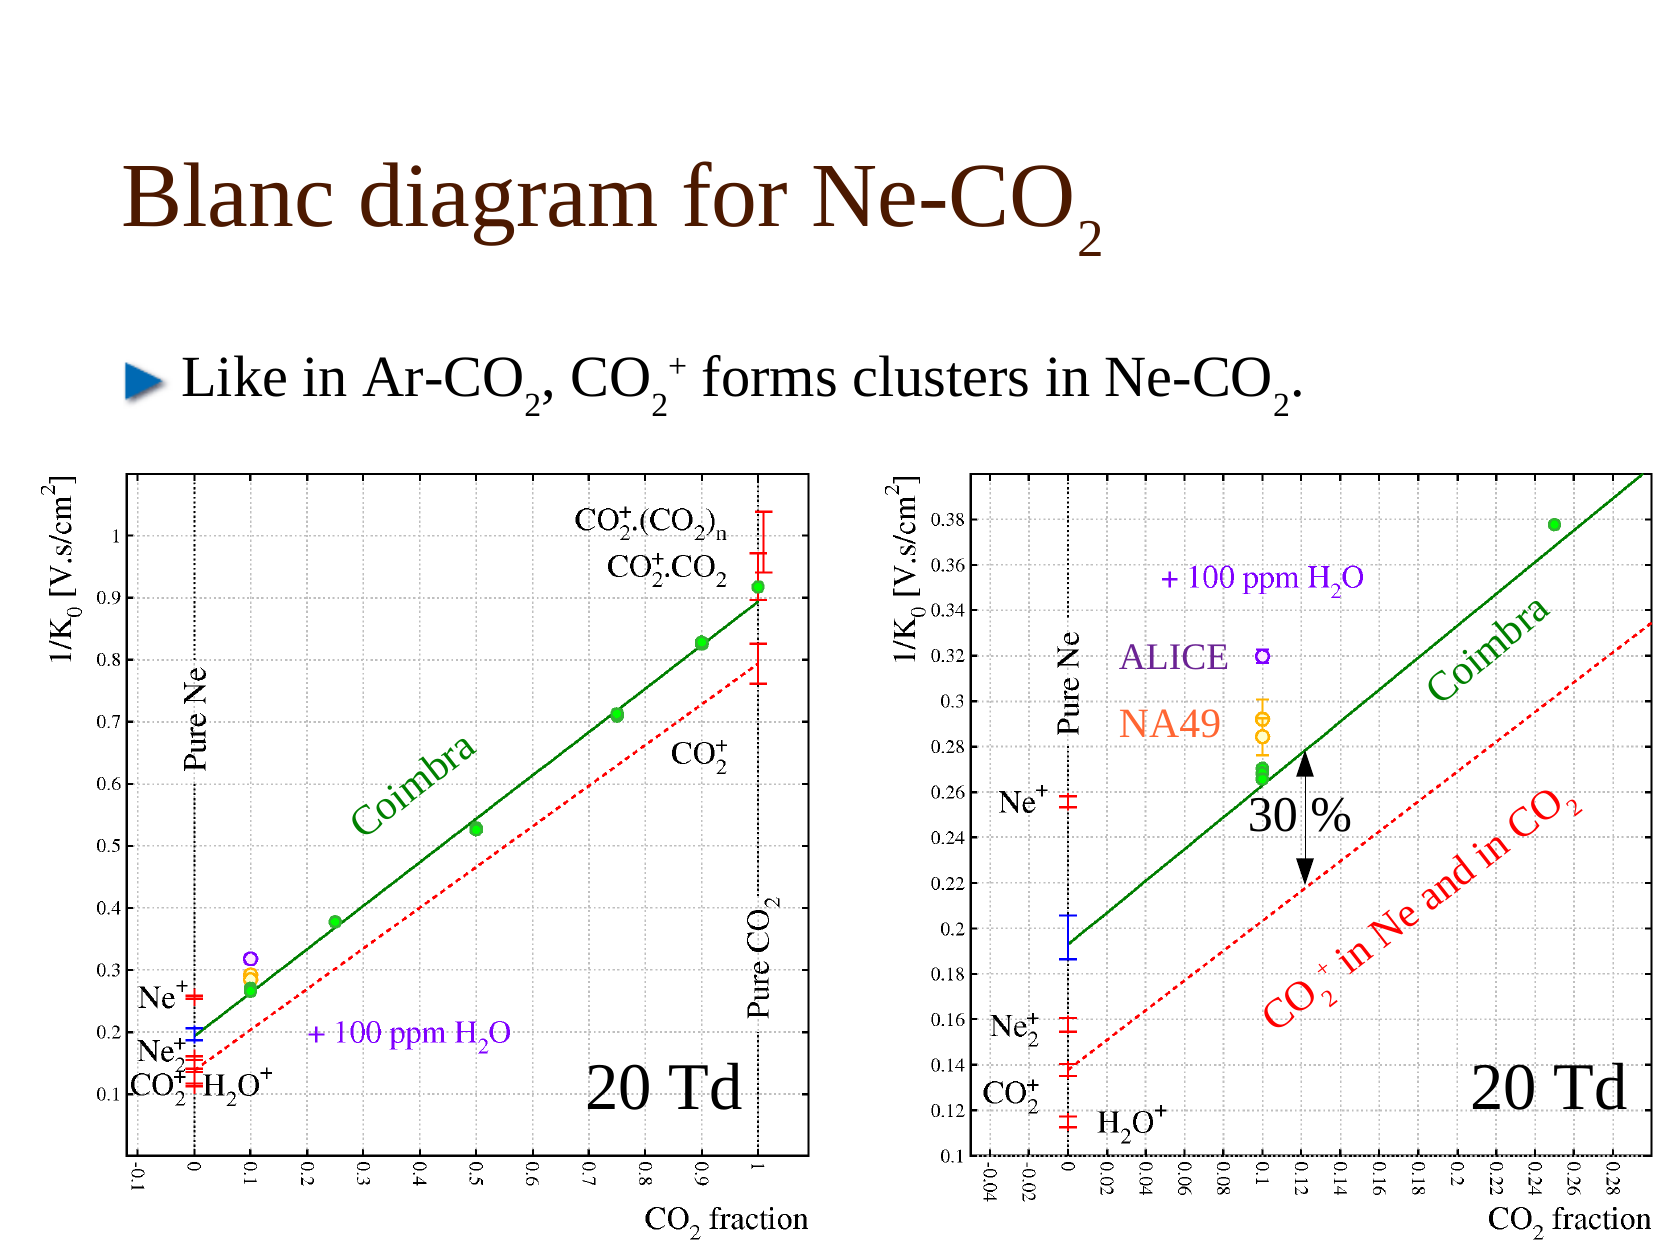

# Blanc diagram for Ne-CO2
Like in Ar-CO2, CO2+ forms clusters in Ne-CO2.
Coimbra
ALICE
NA49
Coimbra
30 %
CO2+ in Ne and in CO2
20 Td
20 Td